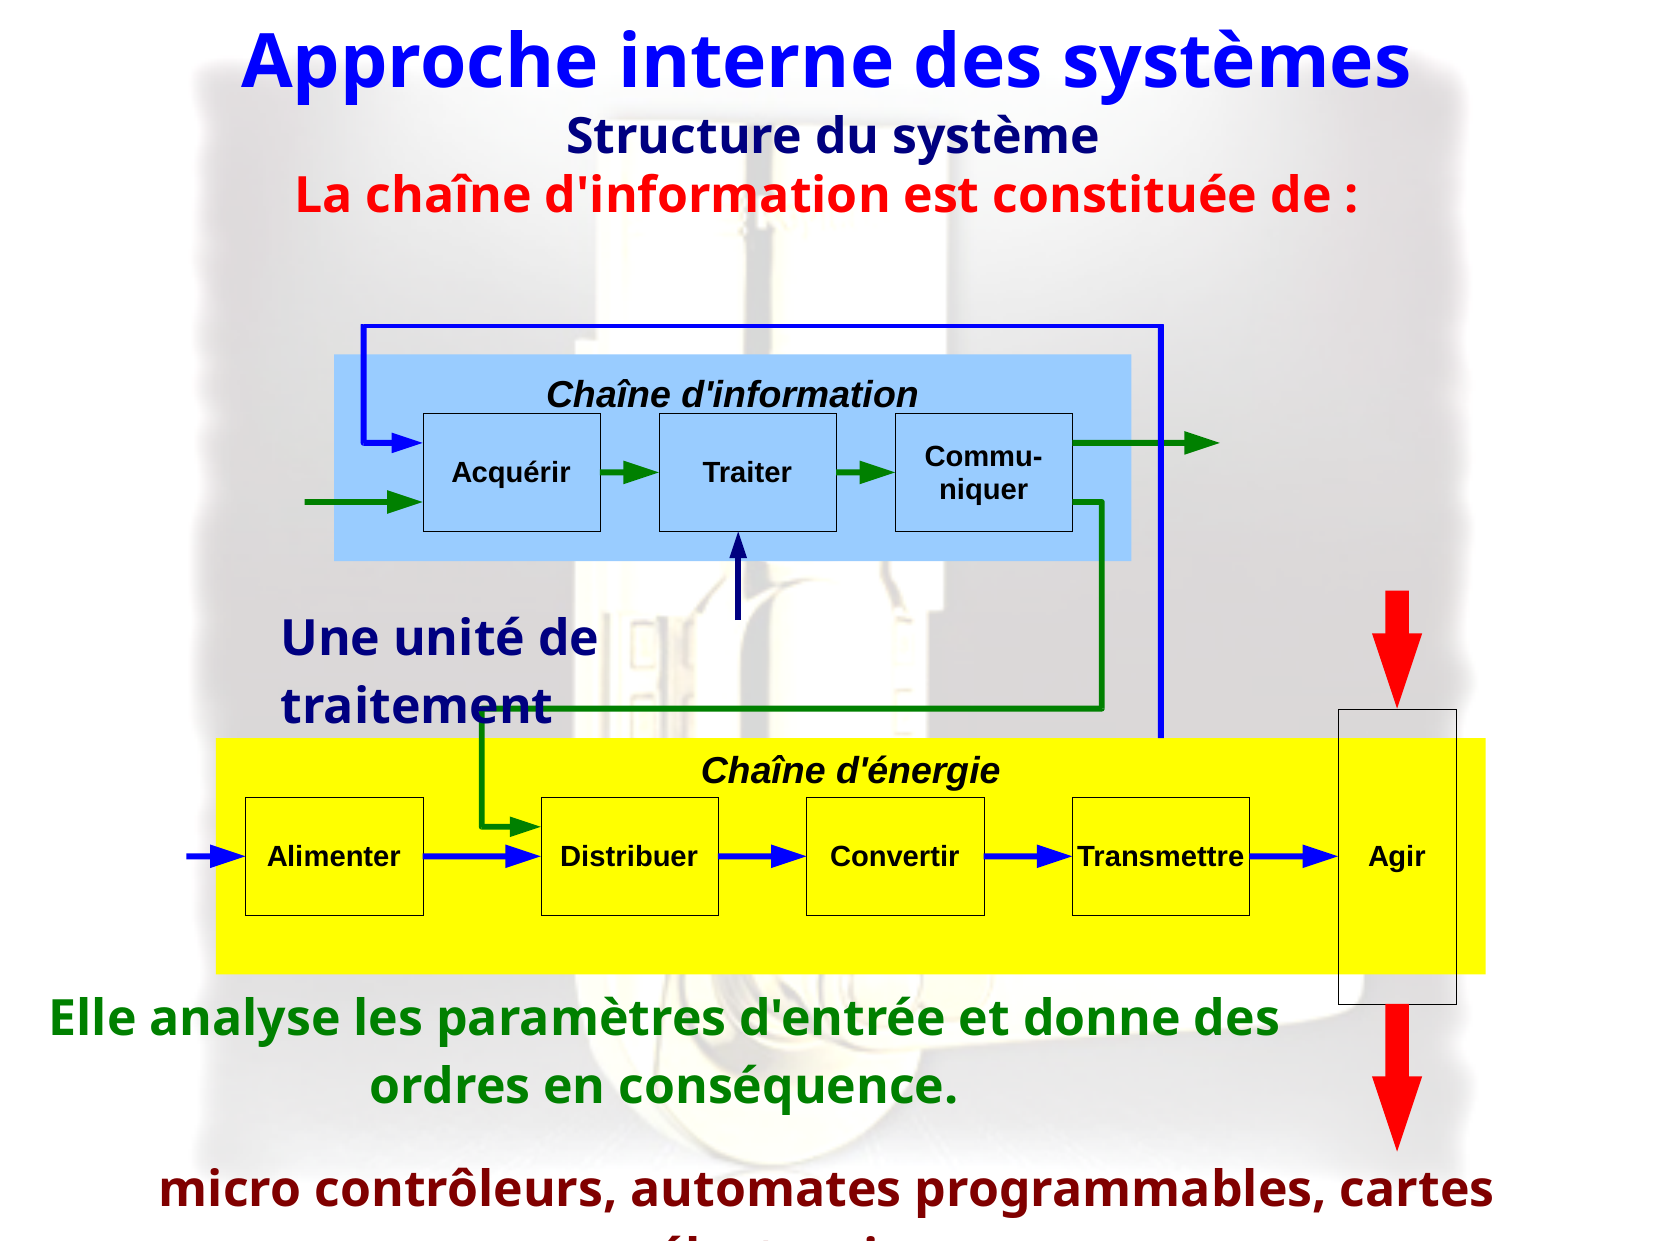

Structure du système
La chaîne d'information est constituée de :
Une unité de traitement
Elle analyse les paramètres d'entrée et donne des ordres en conséquence.
micro contrôleurs, automates programmables, cartes électroniques